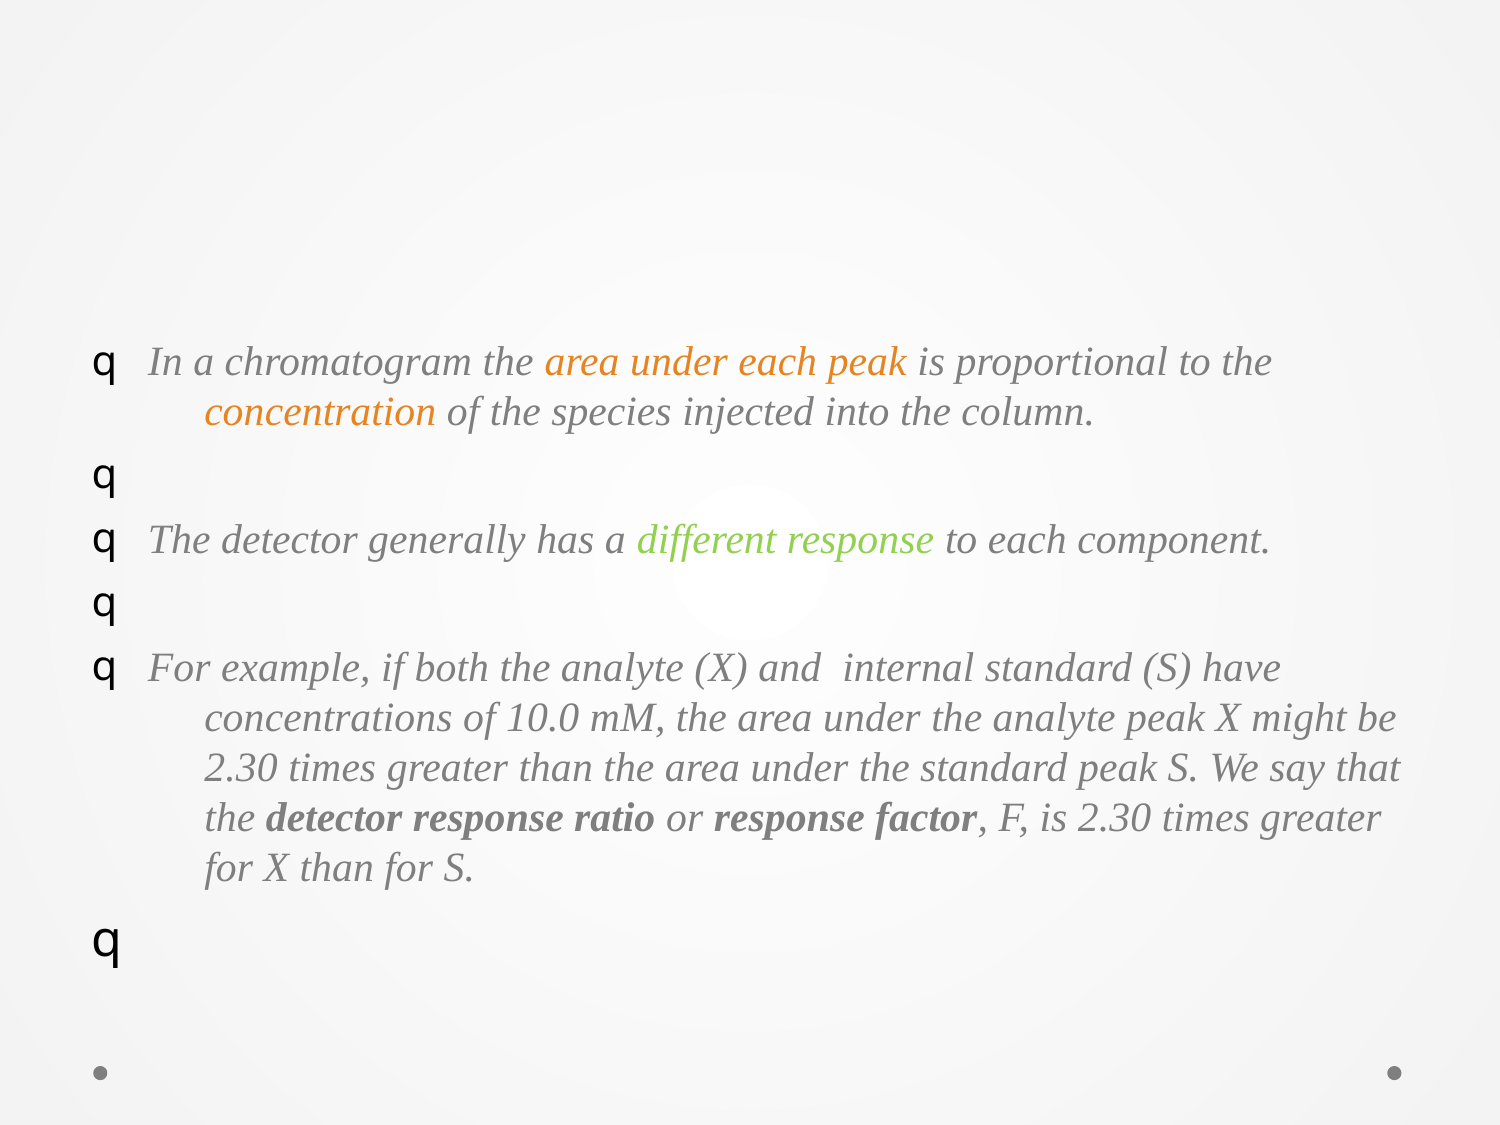

# Detector Response Ratio:
In a chromatogram the area under each peak is proportional to the concentration of the species injected into the column.
The detector generally has a different response to each component.
For example, if both the analyte (X) and internal standard (S) have concentrations of 10.0 mM, the area under the analyte peak X might be 2.30 times greater than the area under the standard peak S. We say that the detector response ratio or response factor, F, is 2.30 times greater for X than for S.